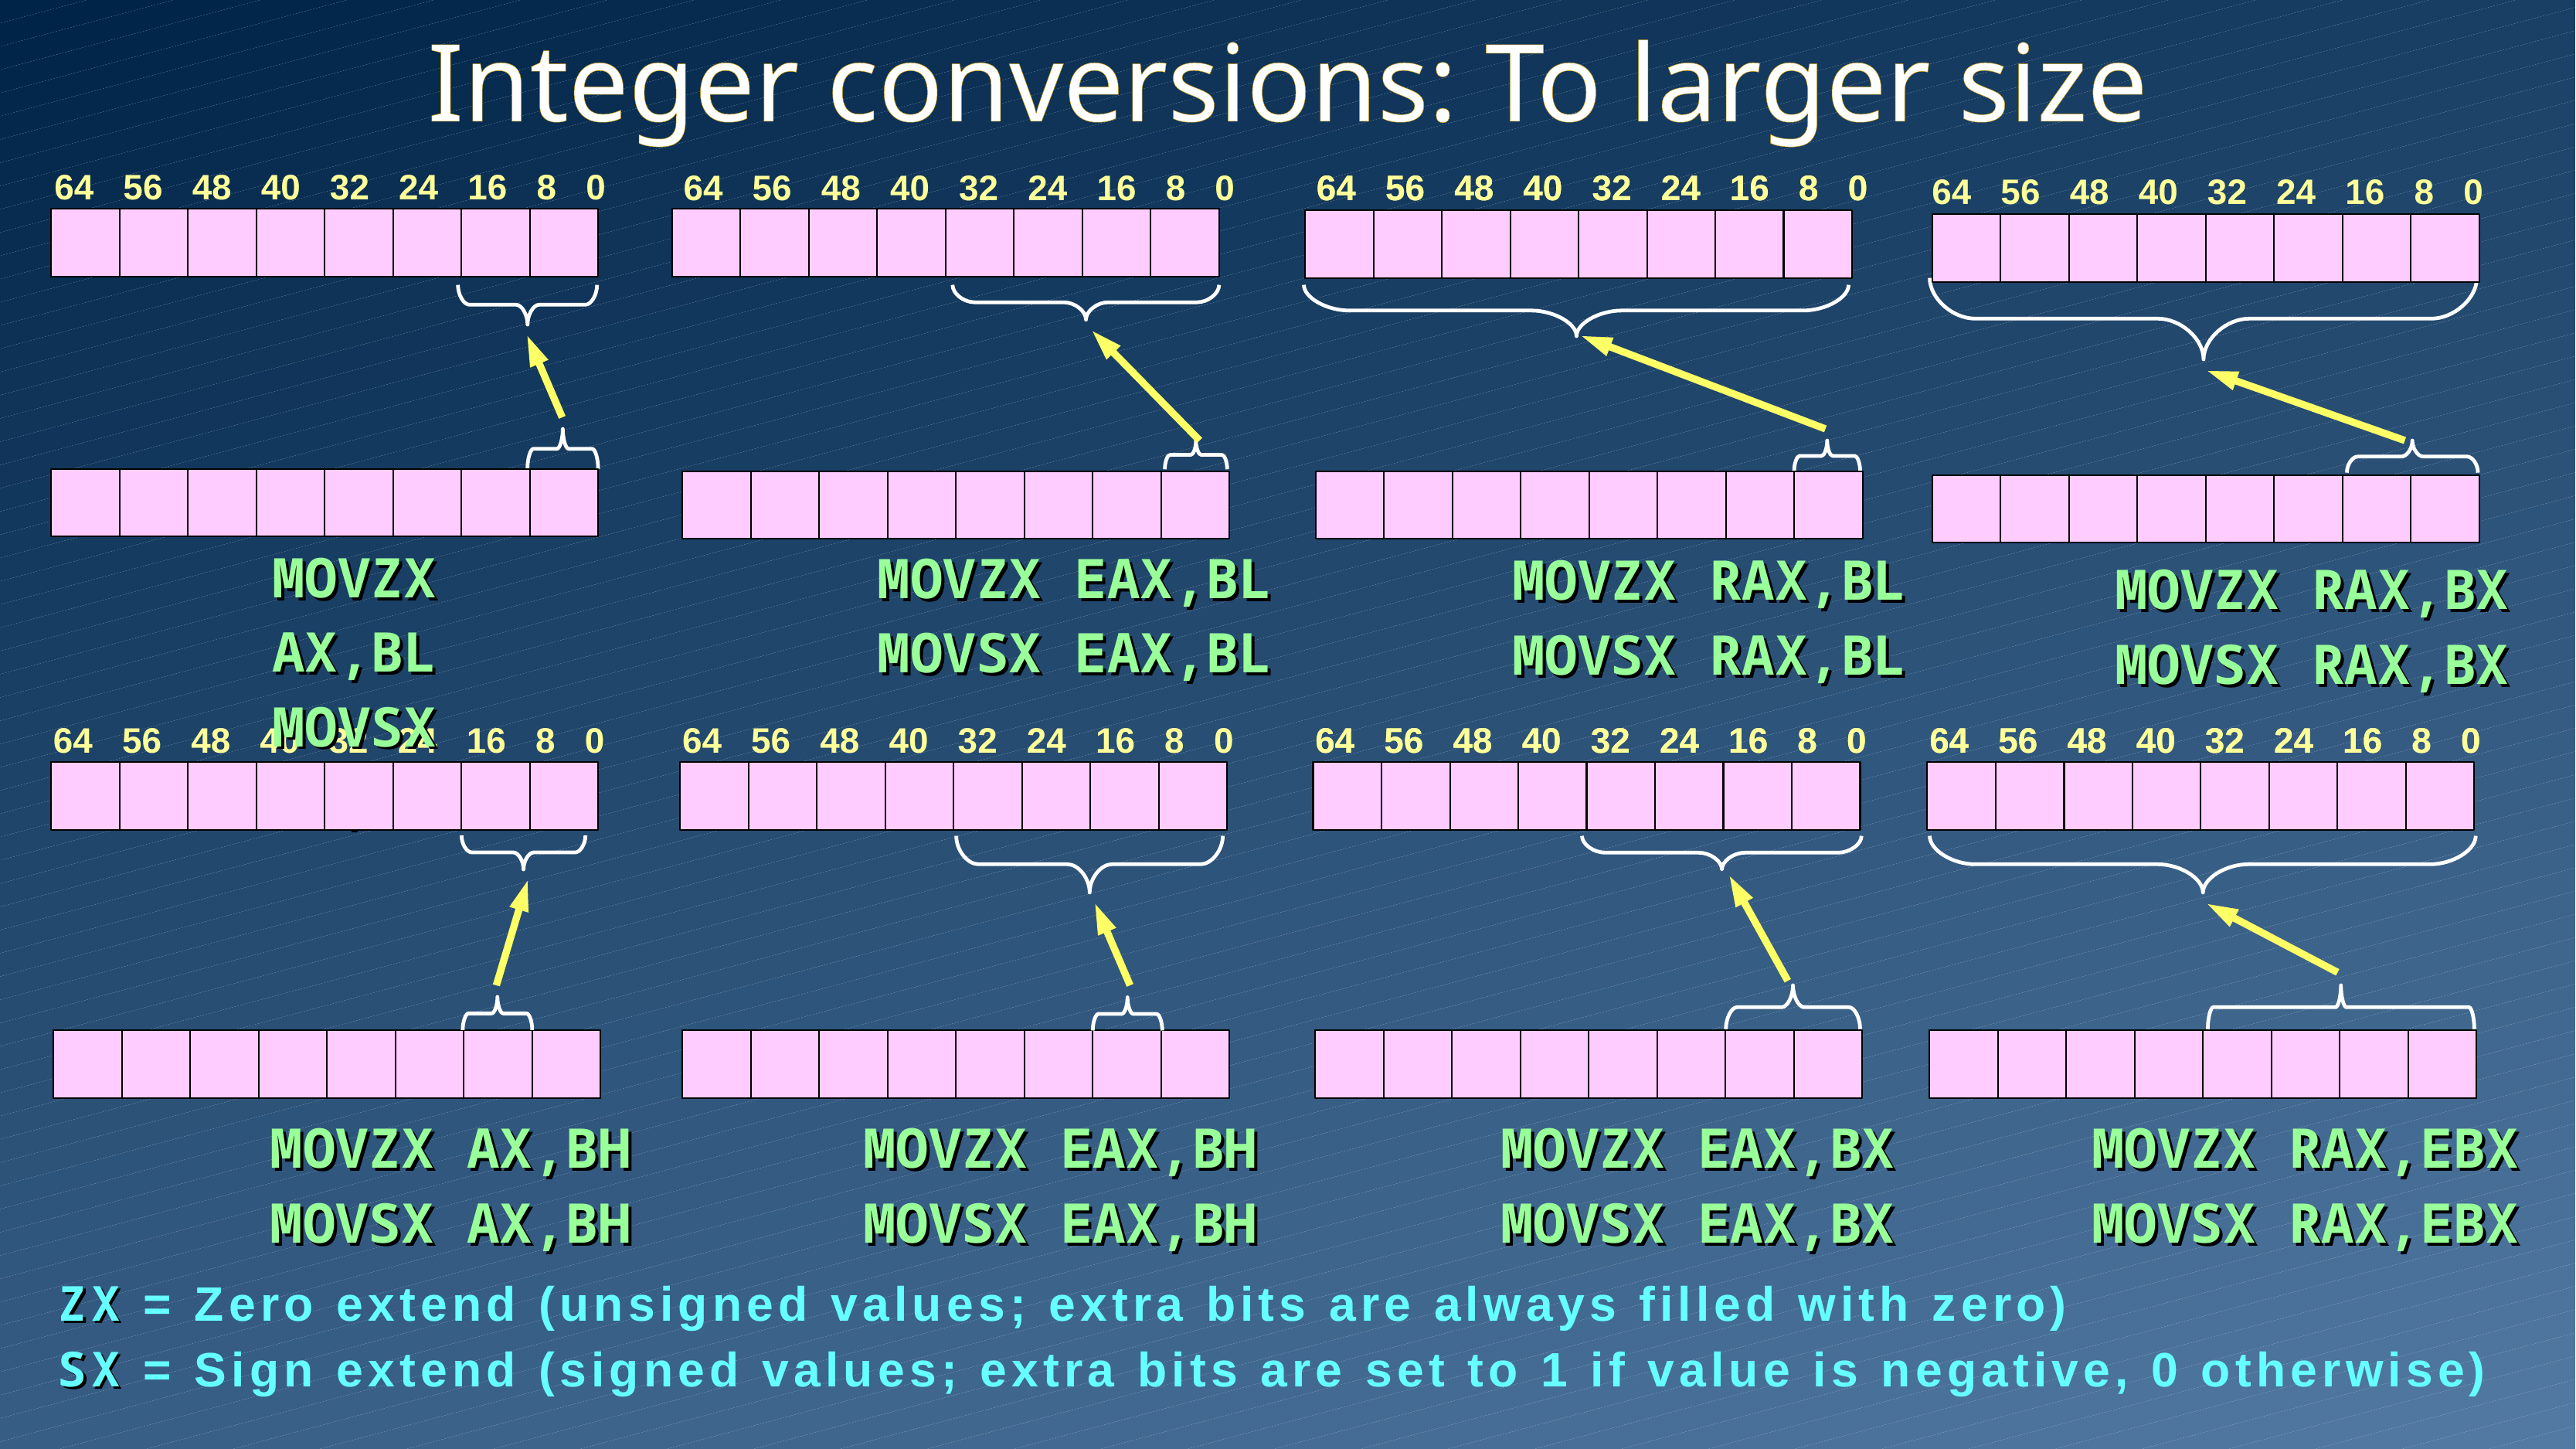

# Integer conversions: To larger size
64 56 48 40 32 24 16 8 0
64 56 48 40 32 24 16 8 0
64 56 48 40 32 24 16 8 0
64 56 48 40 32 24 16 8 0
64 56 48 40 32 24 16 8 0
MOVZX AX,BL
MOVSX AX,BL
MOVZX EAX,BL
MOVSX EAX,BL
MOVZX RAX,BL
MOVSX RAX,BL
MOVZX RAX,BX
MOVSX RAX,BX
64 56 48 40 32 24 16 8 0
64 56 48 40 32 24 16 8 0
64 56 48 40 32 24 16 8 0
64 56 48 40 32 24 16 8 0
64 56 48 40 32 24 16 8 0
64 56 48 40 32 24 16 8 0
MOVZX AX,BH
MOVSX AX,BH
MOVZX EAX,BH
MOVSX EAX,BH
MOVZX EAX,BX
MOVSX EAX,BX
MOVZX RAX,EBX
MOVSX RAX,EBX
ZX = Zero extend (unsigned values; extra bits are always filled with zero)
SX = Sign extend (signed values; extra bits are set to 1 if value is negative, 0 otherwise)